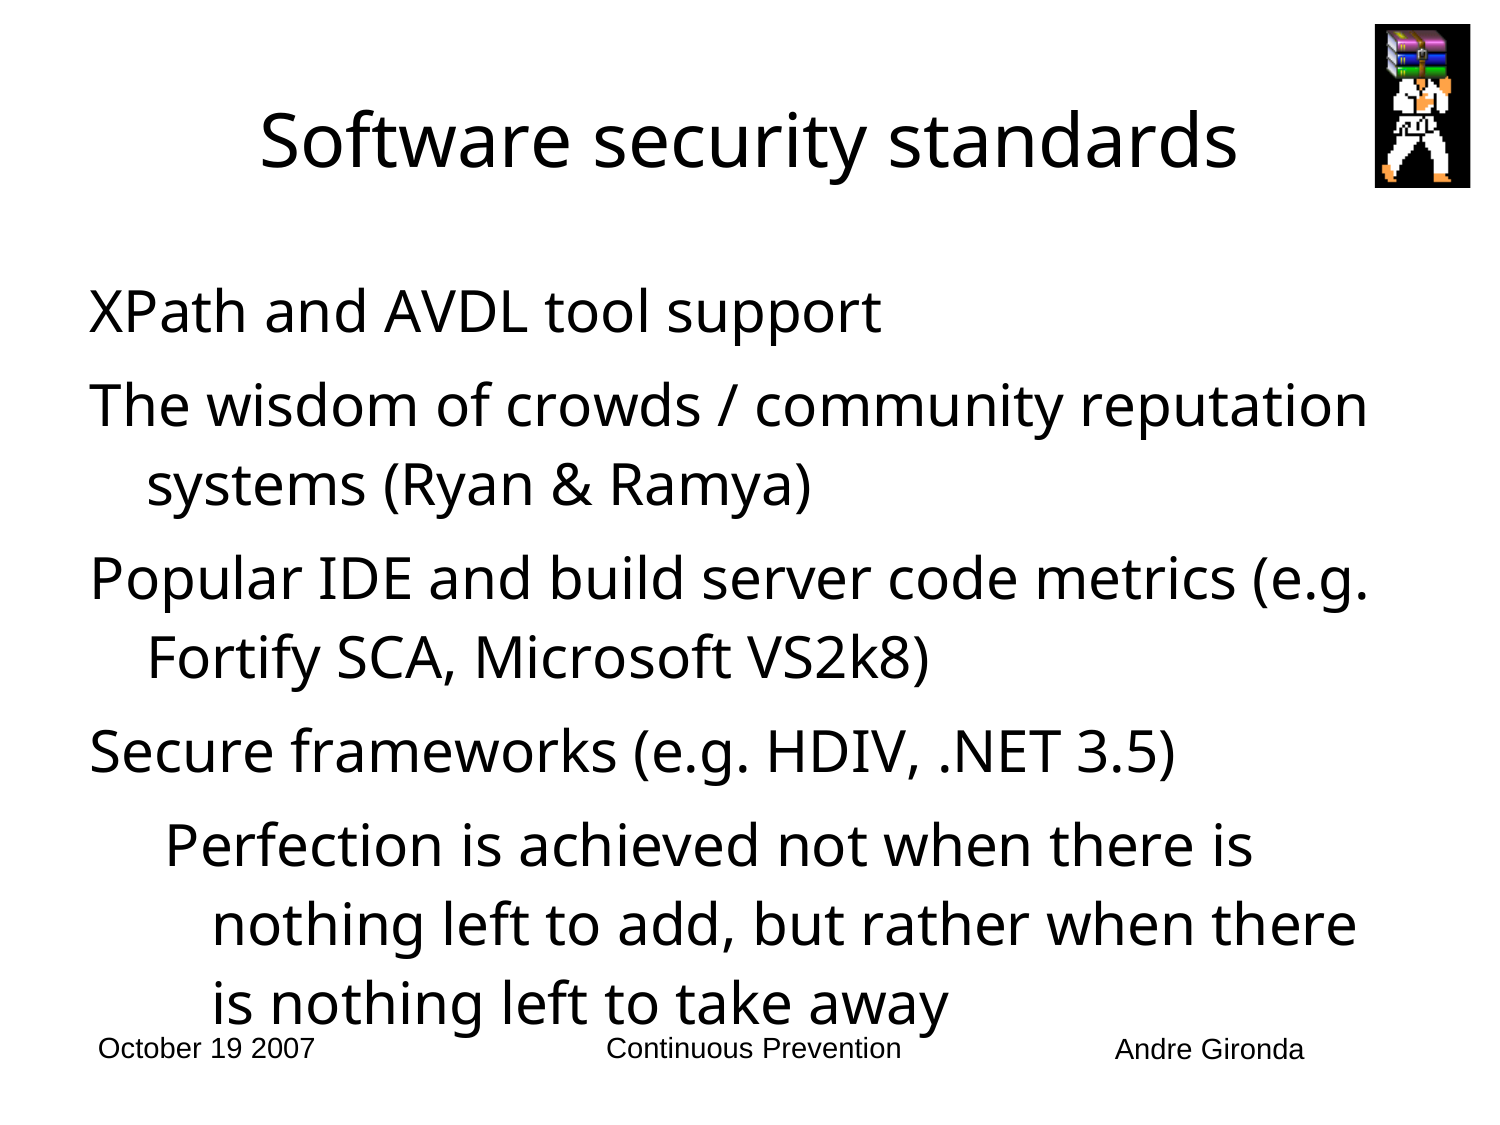

# Software security standards
XPath and AVDL tool support
The wisdom of crowds / community reputation systems (Ryan & Ramya)
Popular IDE and build server code metrics (e.g. Fortify SCA, Microsoft VS2k8)
Secure frameworks (e.g. HDIV, .NET 3.5)
Perfection is achieved not when there is nothing left to add, but rather when there is nothing left to take away